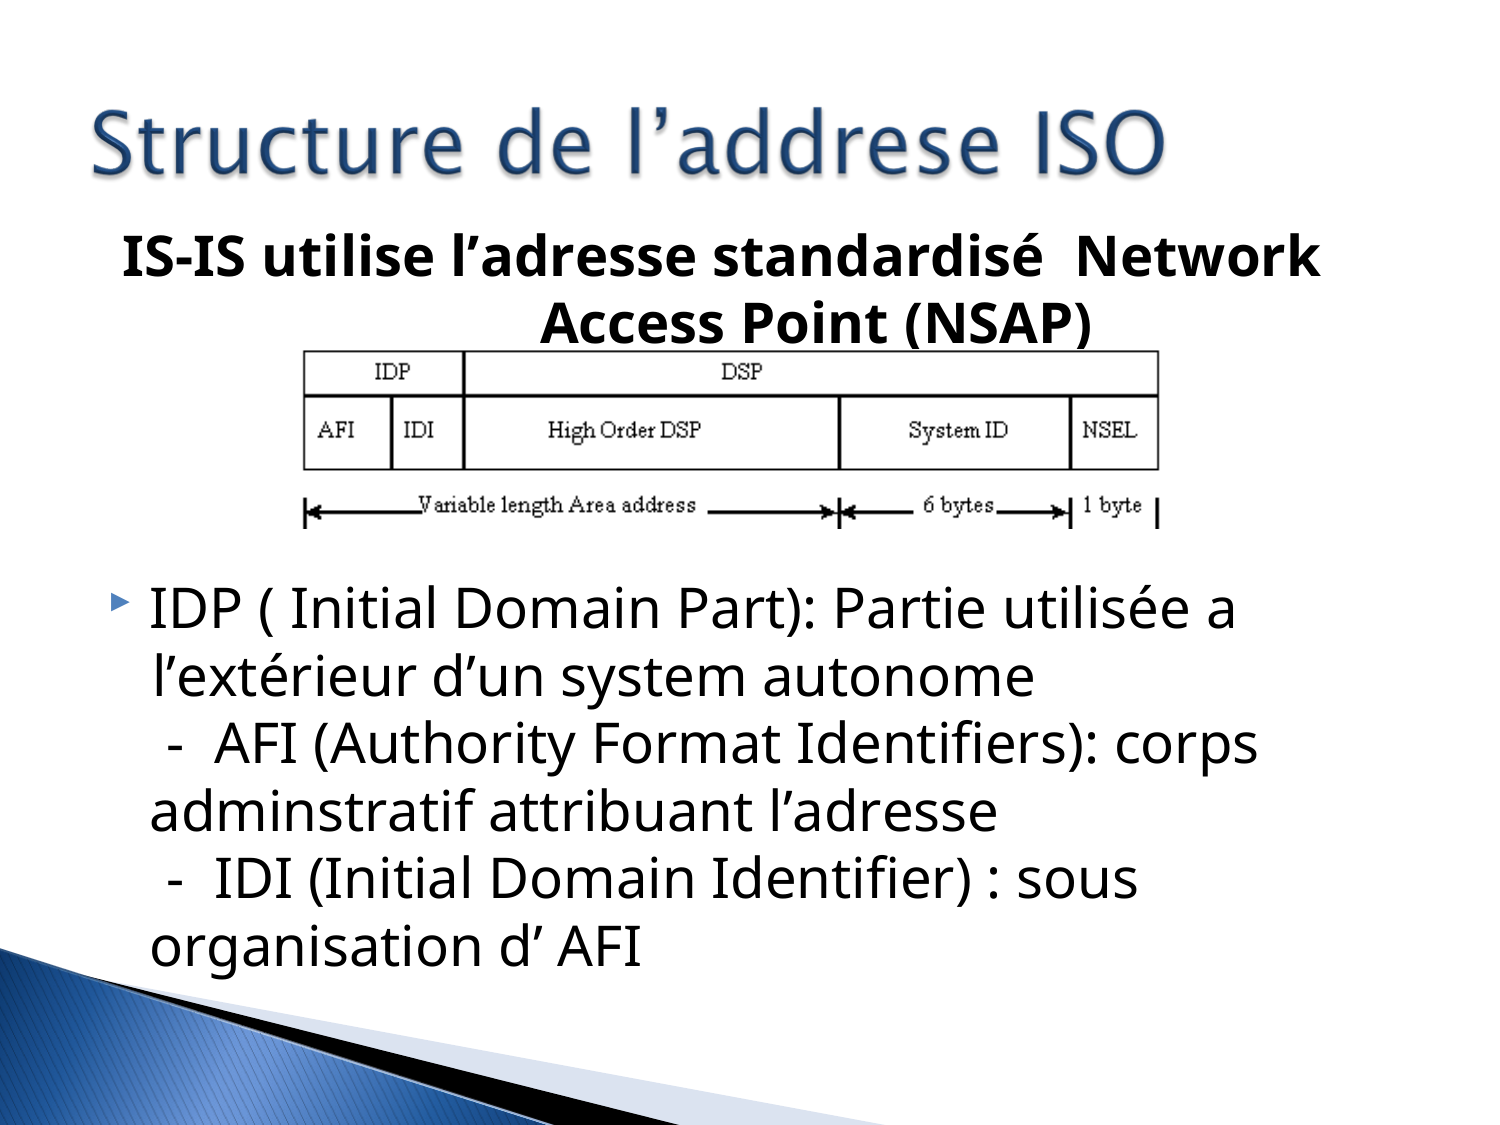

# IS-IS utilise l’adresse standardisé Network 			Access Point (NSAP)
IDP ( Initial Domain Part): Partie utilisée a
 l’extérieur d’un system autonome
 - AFI (Authority Format Identifiers): corps adminstratif attribuant l’adresse
 - IDI (Initial Domain Identifier) : sous organisation d’ AFI